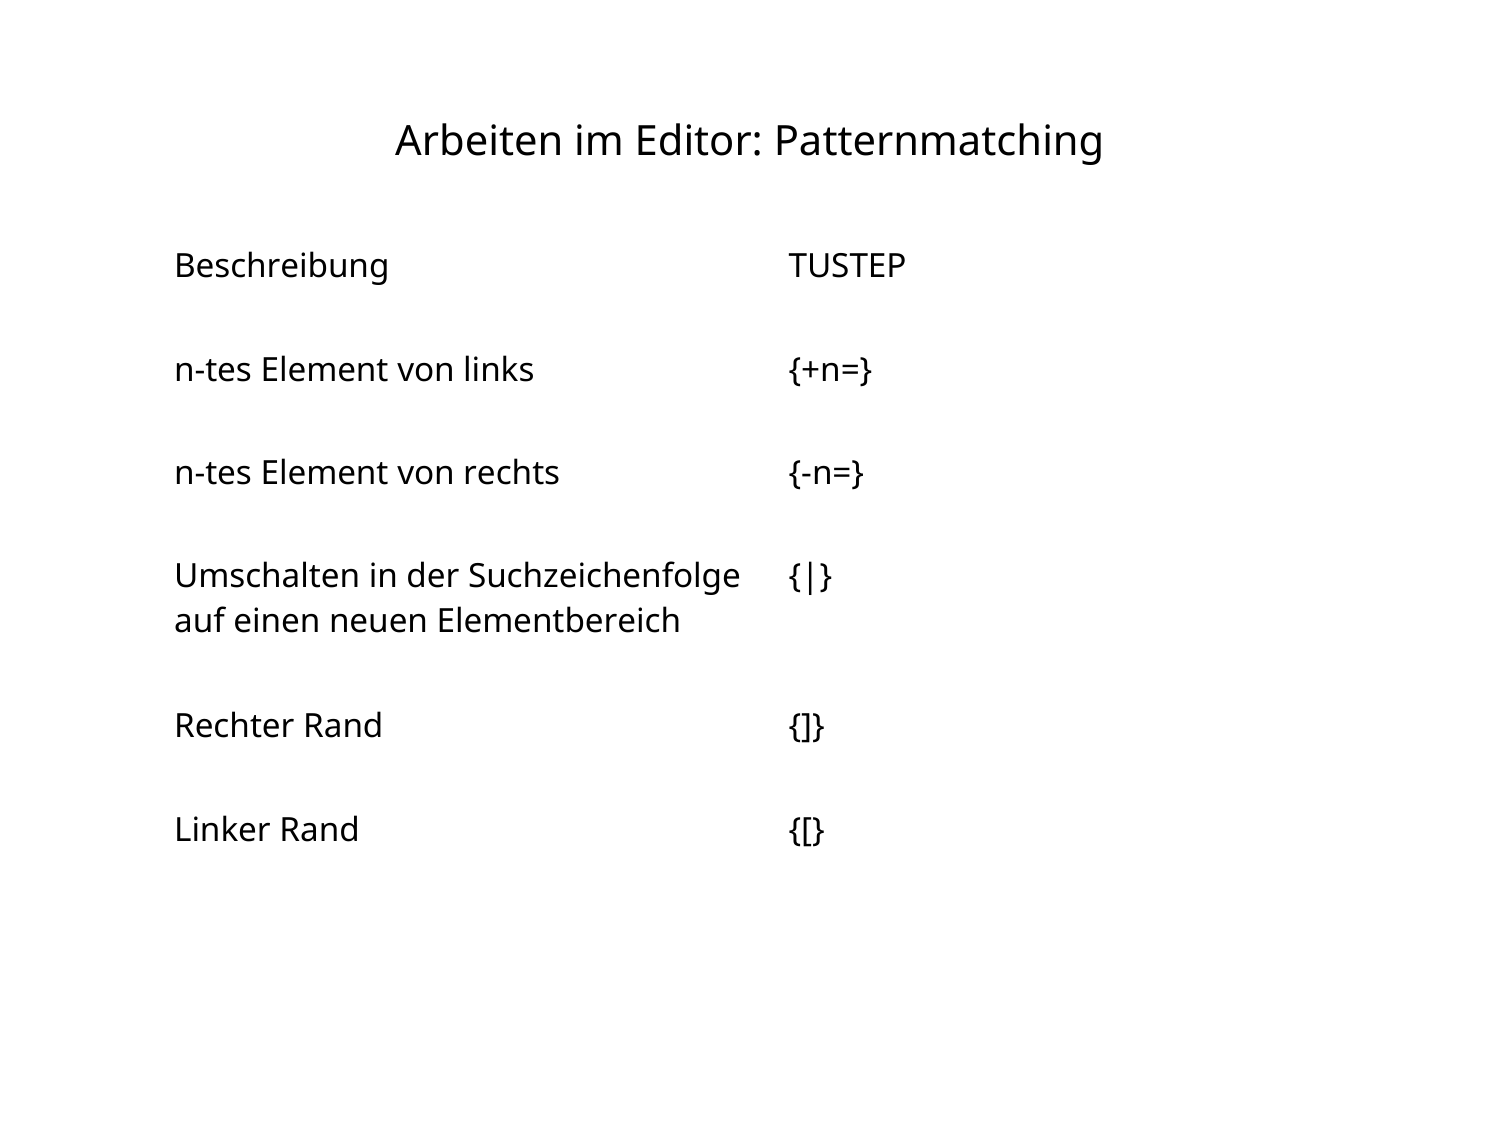

Arbeiten im Editor: Patternmatching
| Beschreibung | TUSTEP |
| --- | --- |
| n-tes Element von links | {+n=} |
| n-tes Element von rechts | {-n=} |
| Umschalten in der Suchzeichenfolge auf einen neuen Elementbereich | {|} |
| Rechter Rand | {]} |
| Linker Rand | {[} |